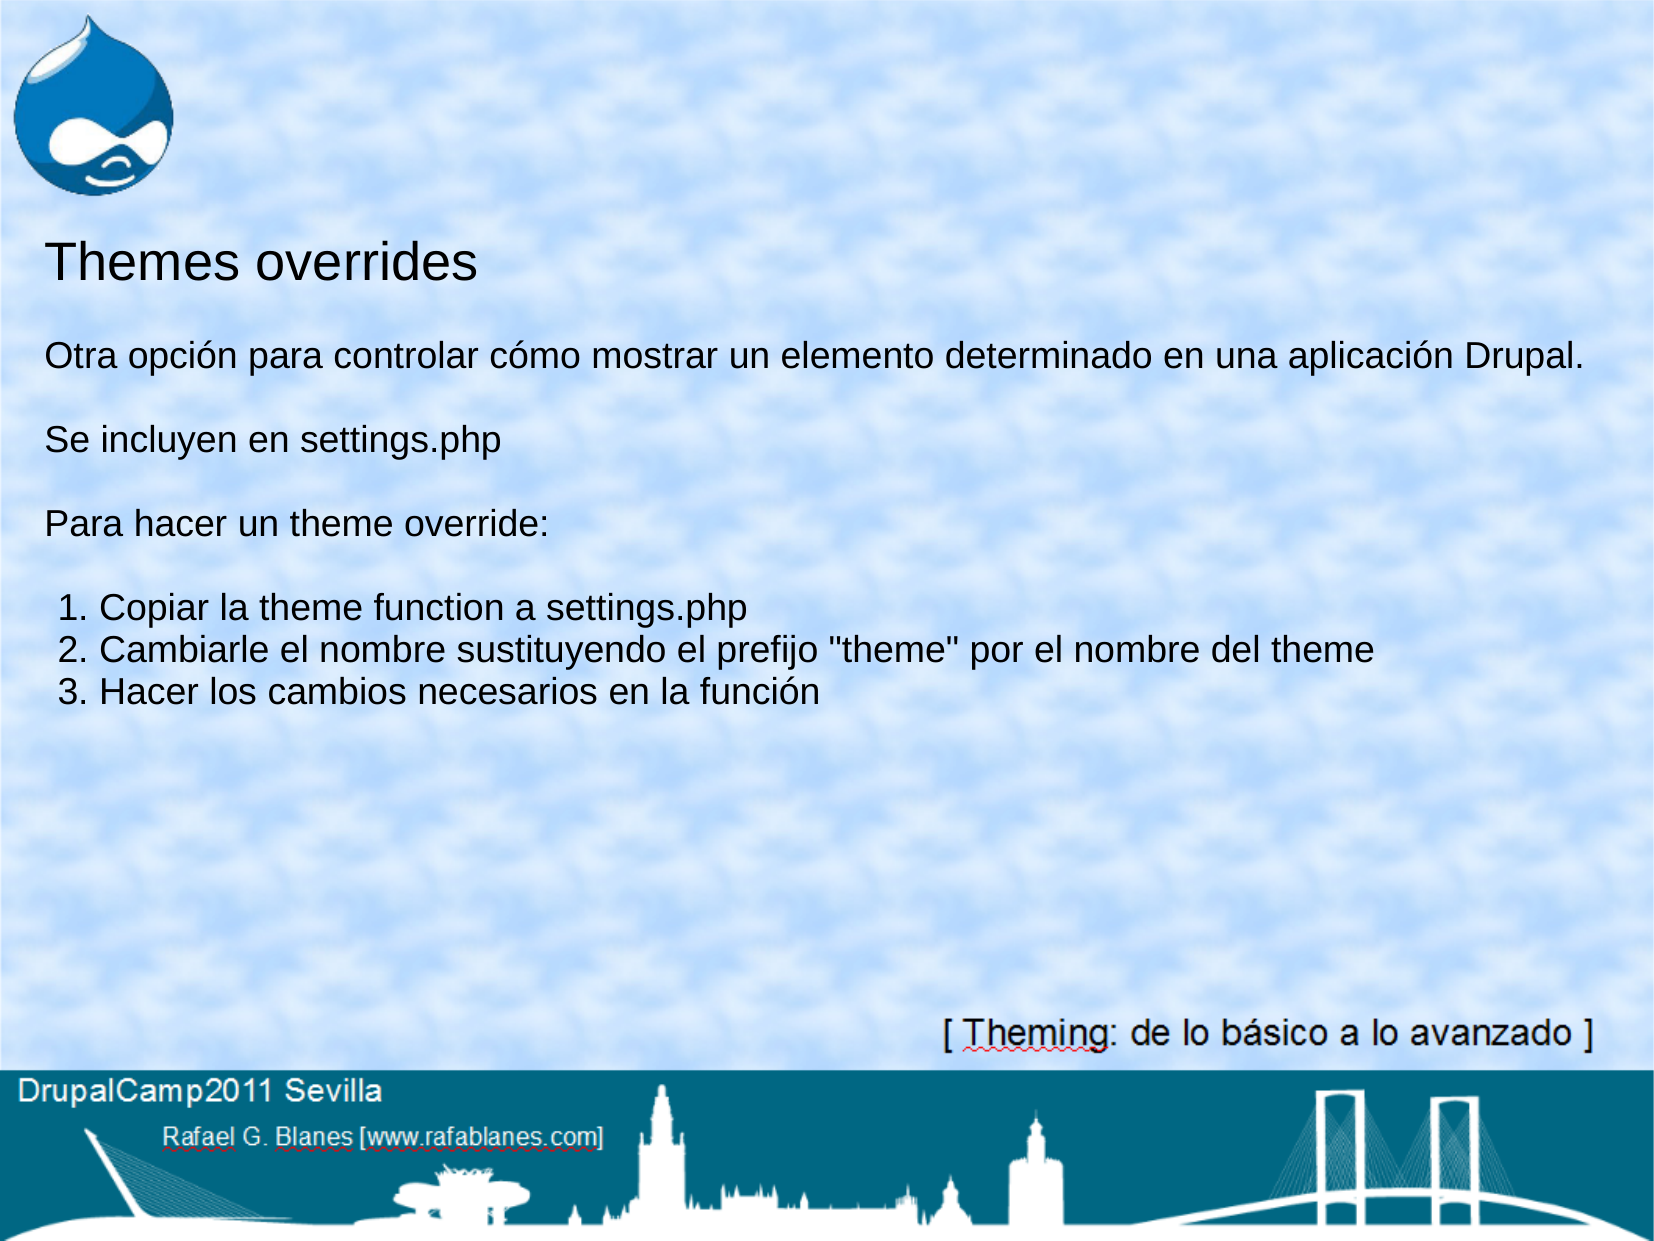

Themes overrides
Otra opción para controlar cómo mostrar un elemento determinado en una aplicación Drupal.
Se incluyen en settings.php
Para hacer un theme override:
1. Copiar la theme function a settings.php
2. Cambiarle el nombre sustituyendo el prefijo "theme" por el nombre del theme
3. Hacer los cambios necesarios en la función